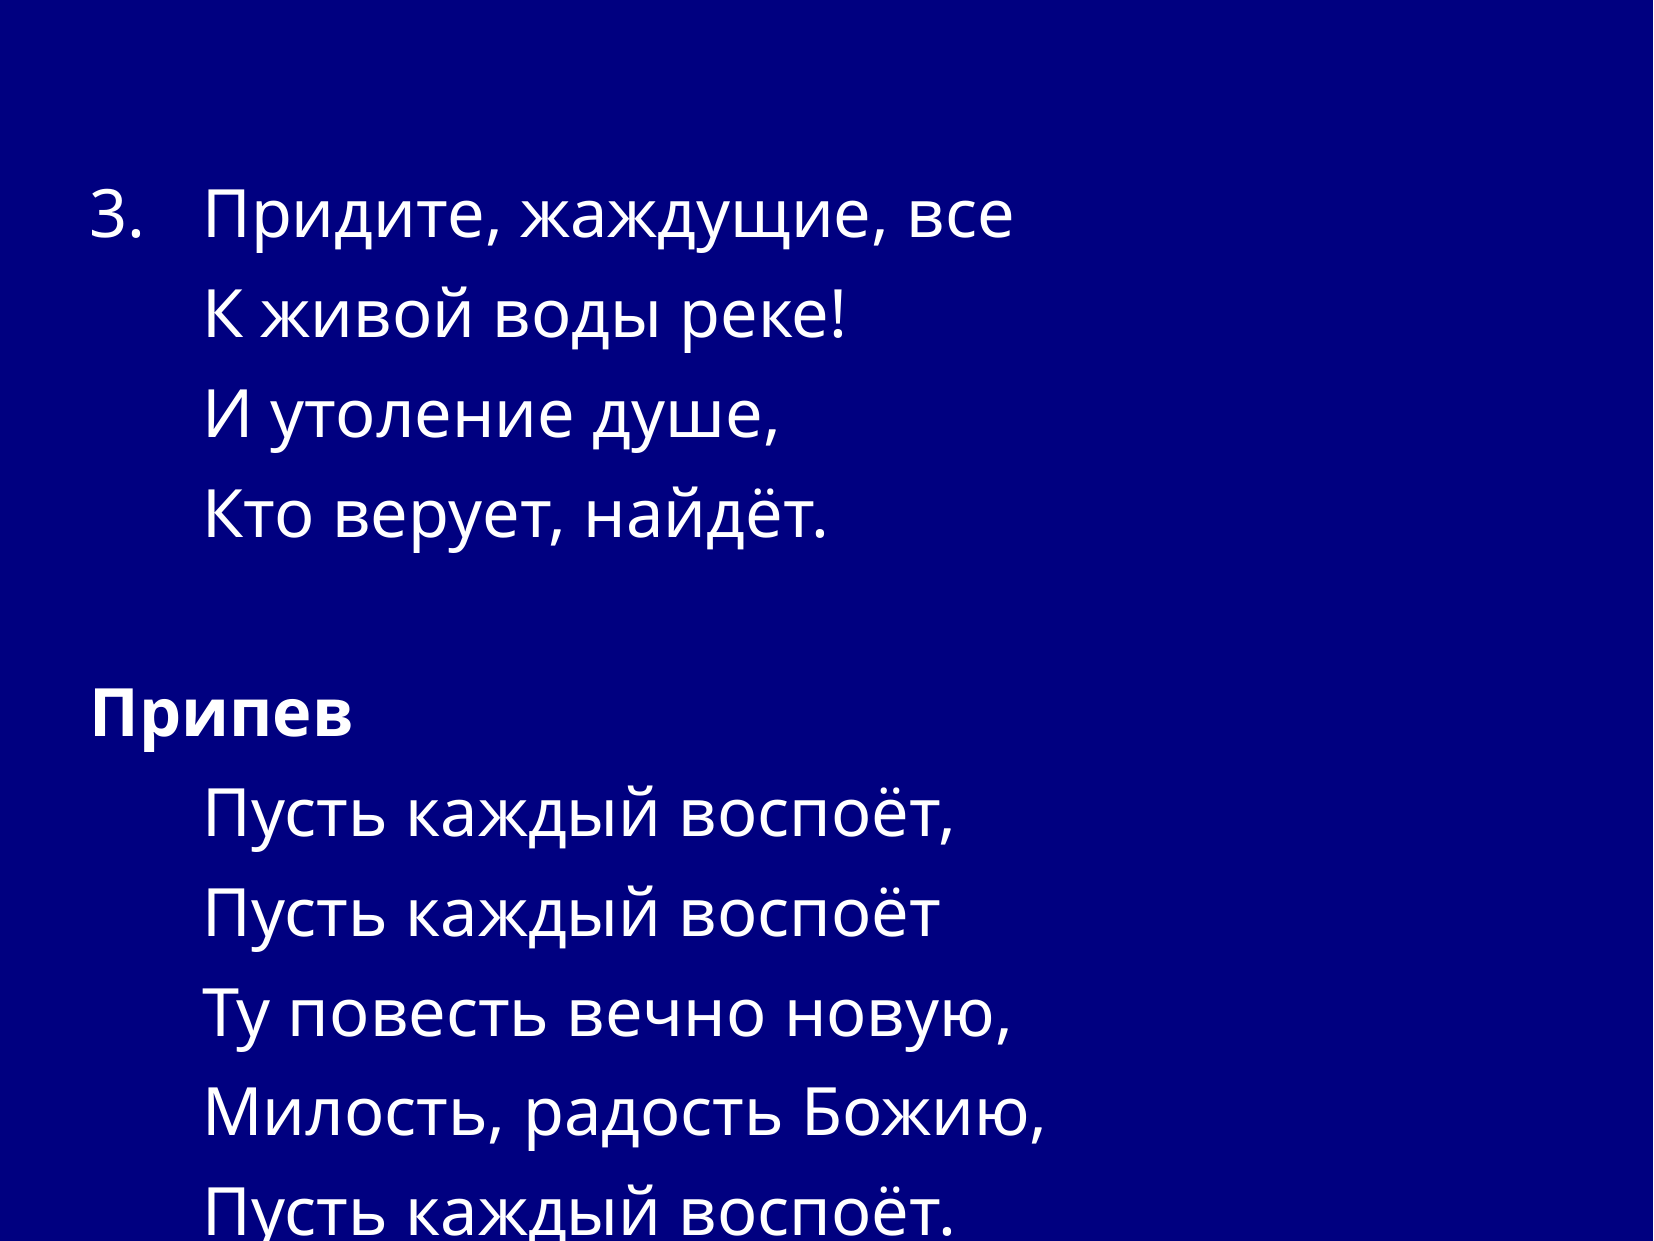

3.	Придите, жаждущие, все
	К живой воды реке!
	И утоление душе,
	Кто верует, найдёт.
Припев
	Пусть каждый воспоёт,
	Пусть каждый воспоёт
	Ту повесть вечно новую,
	Милость, радость Божию,
	Пусть каждый воспоёт.